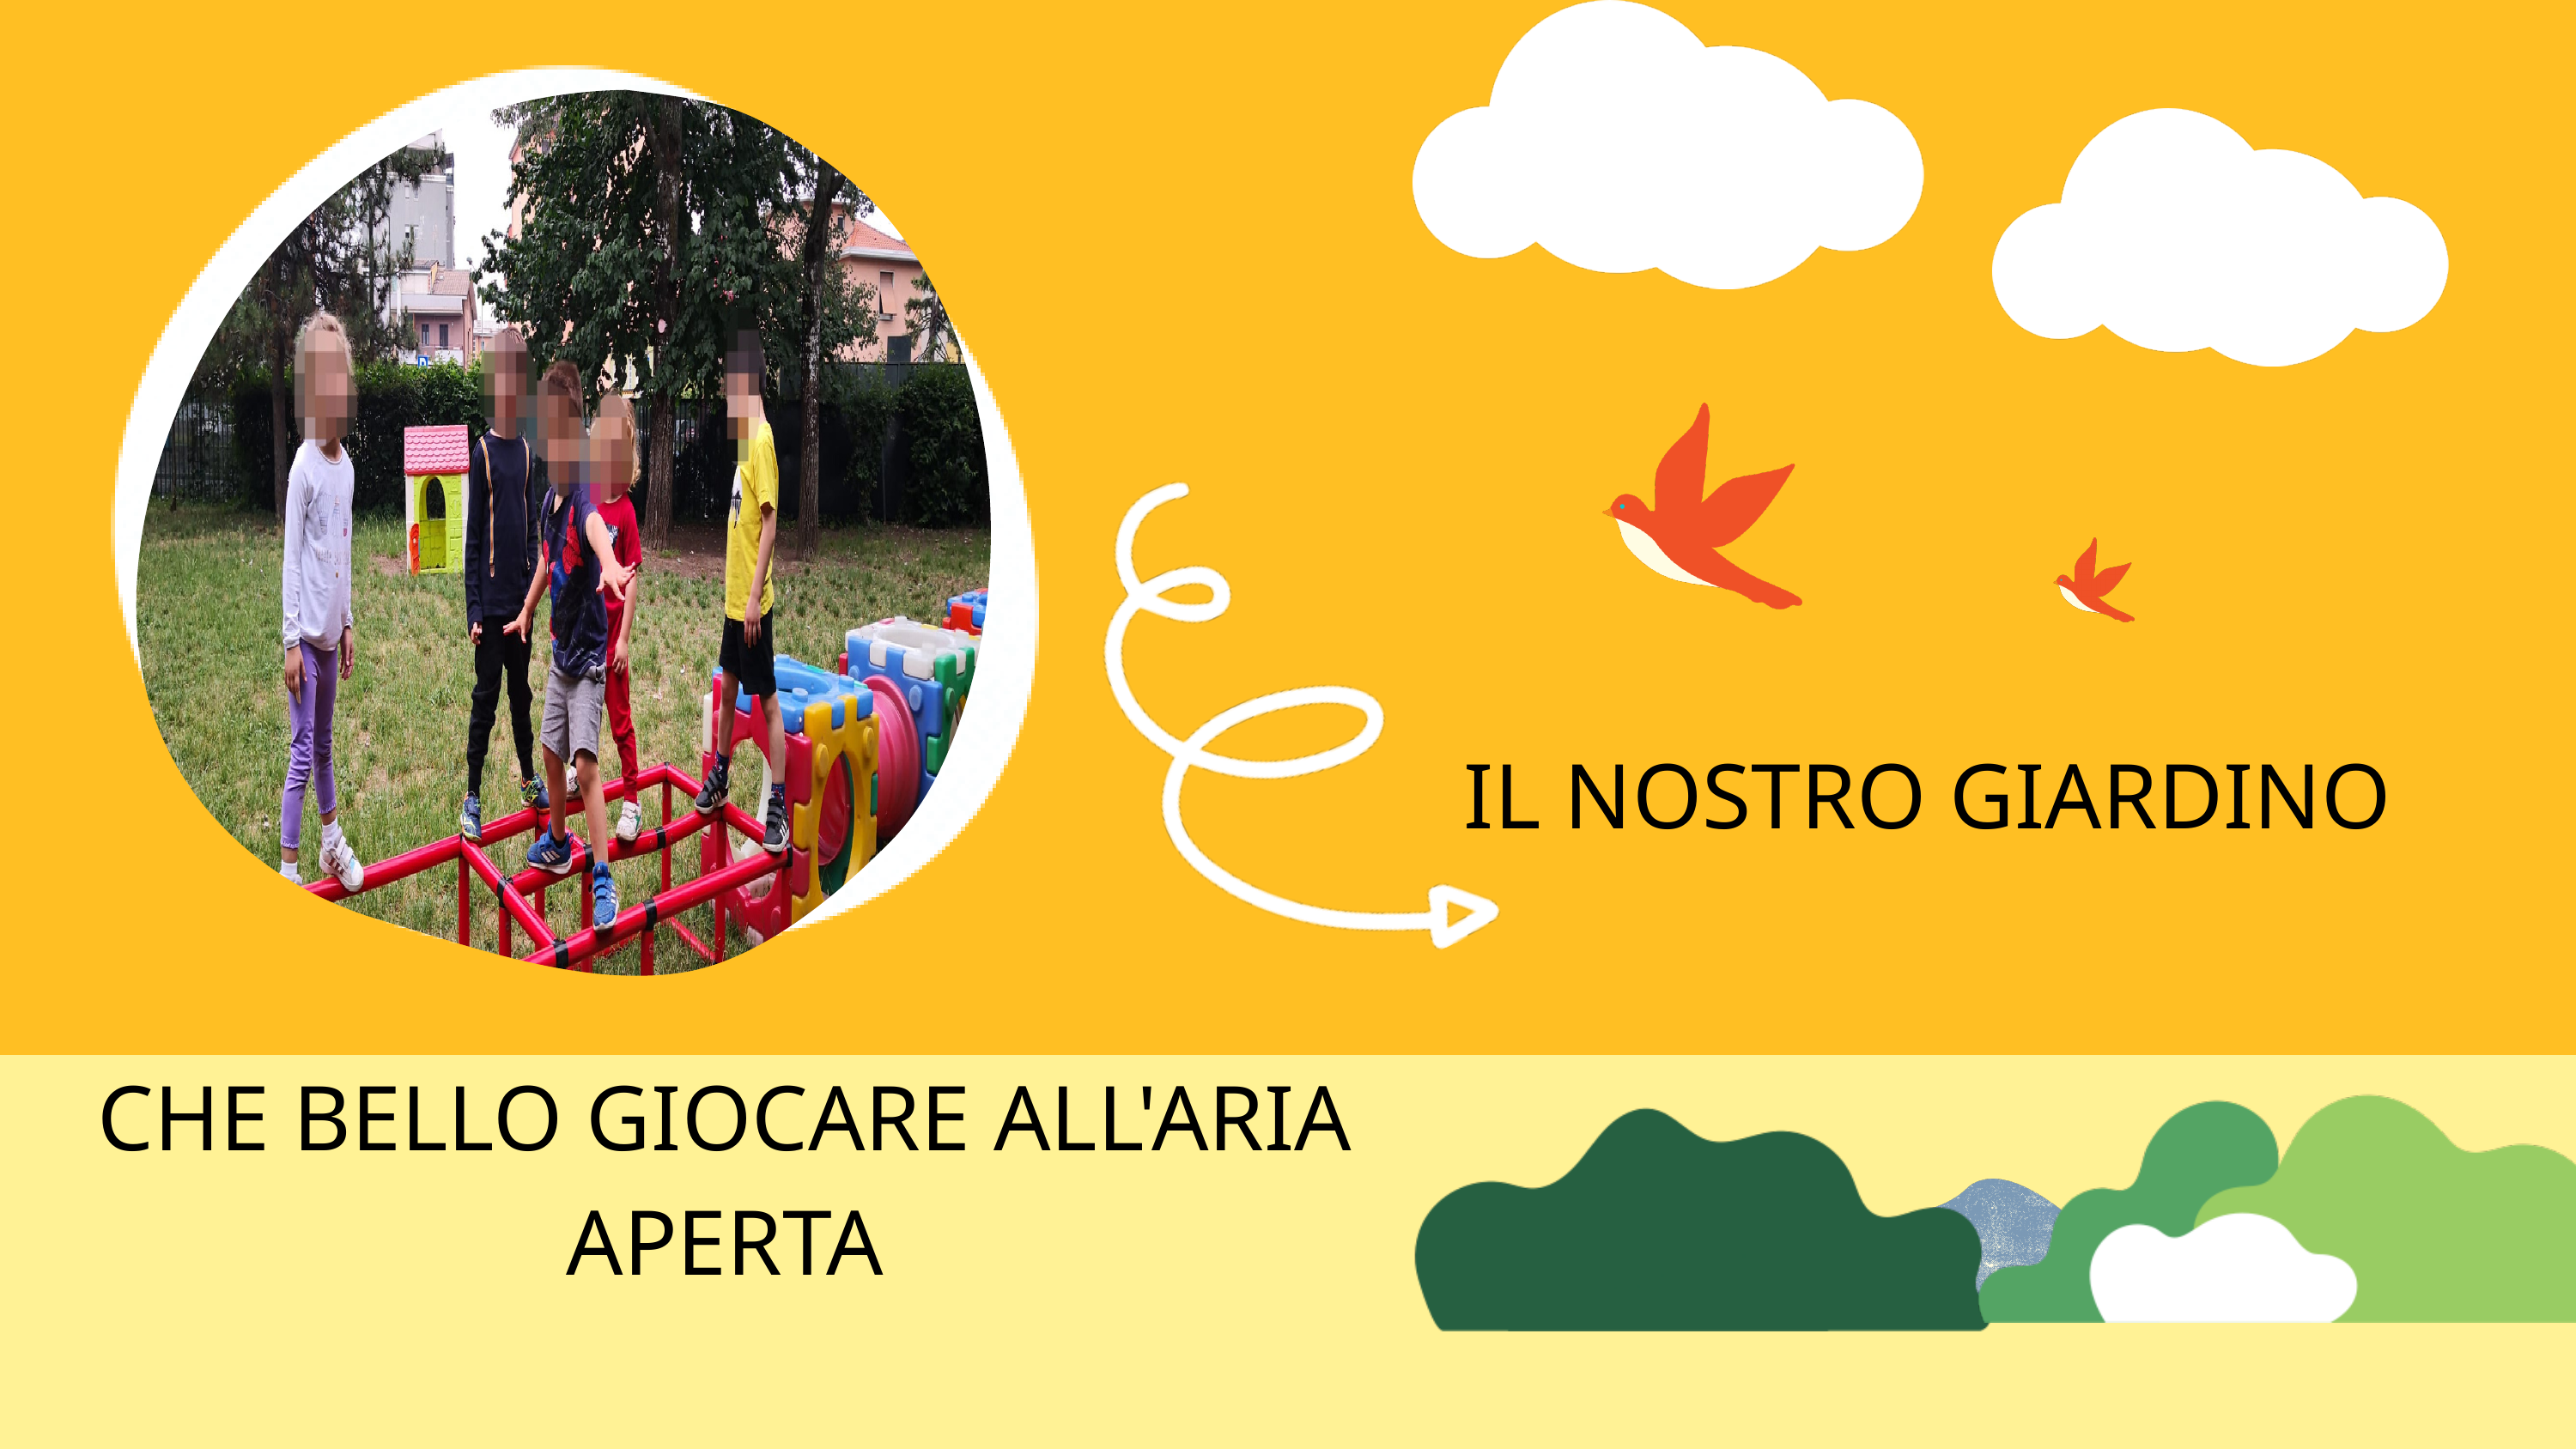

IL NOSTRO GIARDINO
CHE BELLO GIOCARE ALL'ARIA
APERTA